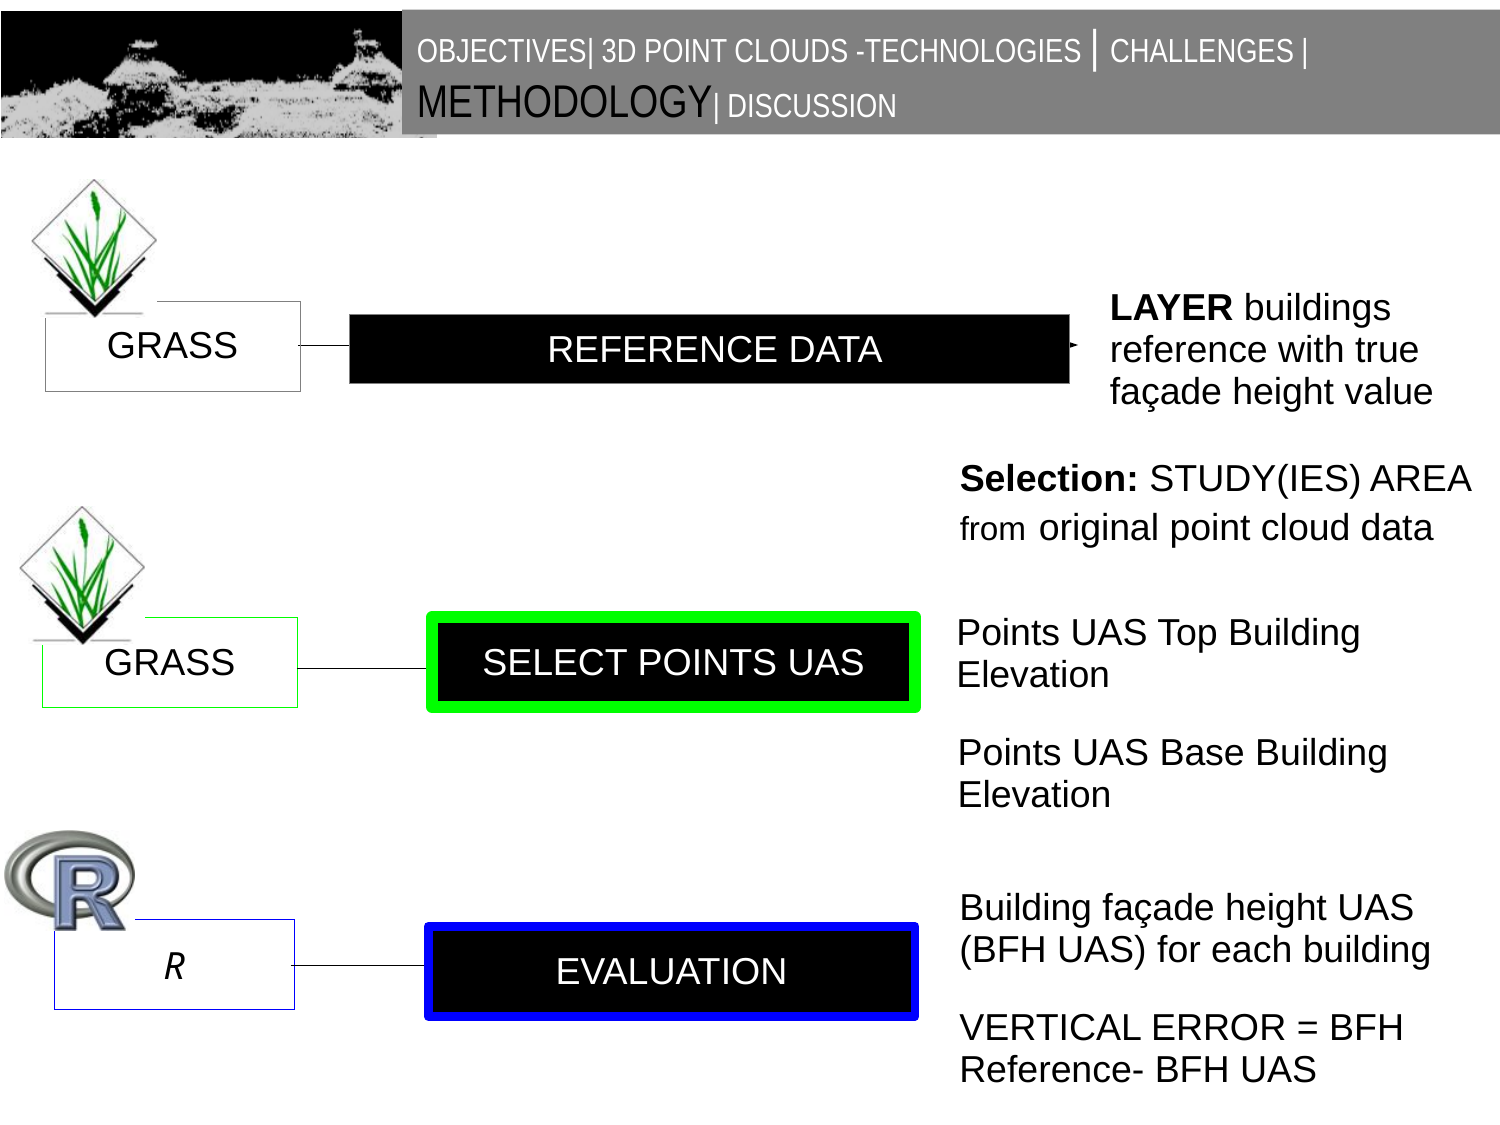

OBJECTIVES| 3D POINT CLOUDS -TECHNOLOGIES | CHALLENGES | METHODOLOGY| DISCUSSION
LAYER buildings reference with true
façade height value
GRASS
 REFERENCE DATA
Selection: STUDY(IES) AREA from original point cloud data
Points UAS Top Building Elevation
GRASS
SELECT POINTS UAS
SELECT POINTS UAS
Points UAS Base Building Elevation
Building façade height UAS (BFH UAS) for each building
R
EVALUATION
VERTICAL ERROR = BFH Reference- BFH UAS